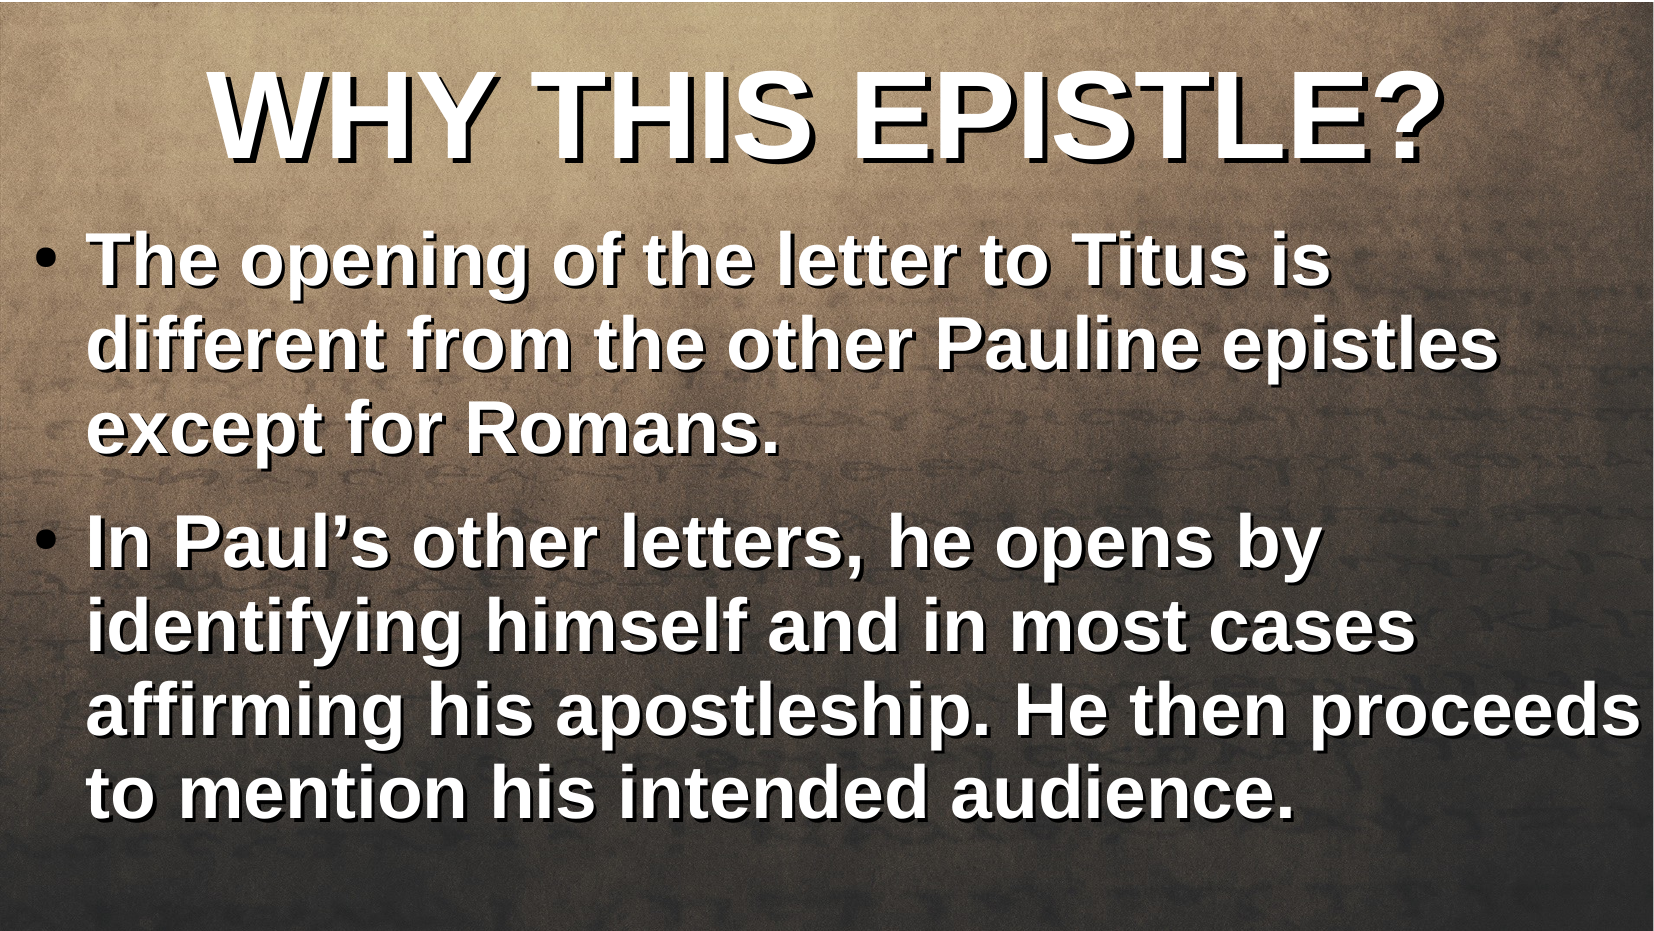

# WHY THIS EPISTLE?
The opening of the letter to Titus is different from the other Pauline epistles except for Romans.
In Paul’s other letters, he opens by identifying himself and in most cases affirming his apostleship. He then proceeds to mention his intended audience.